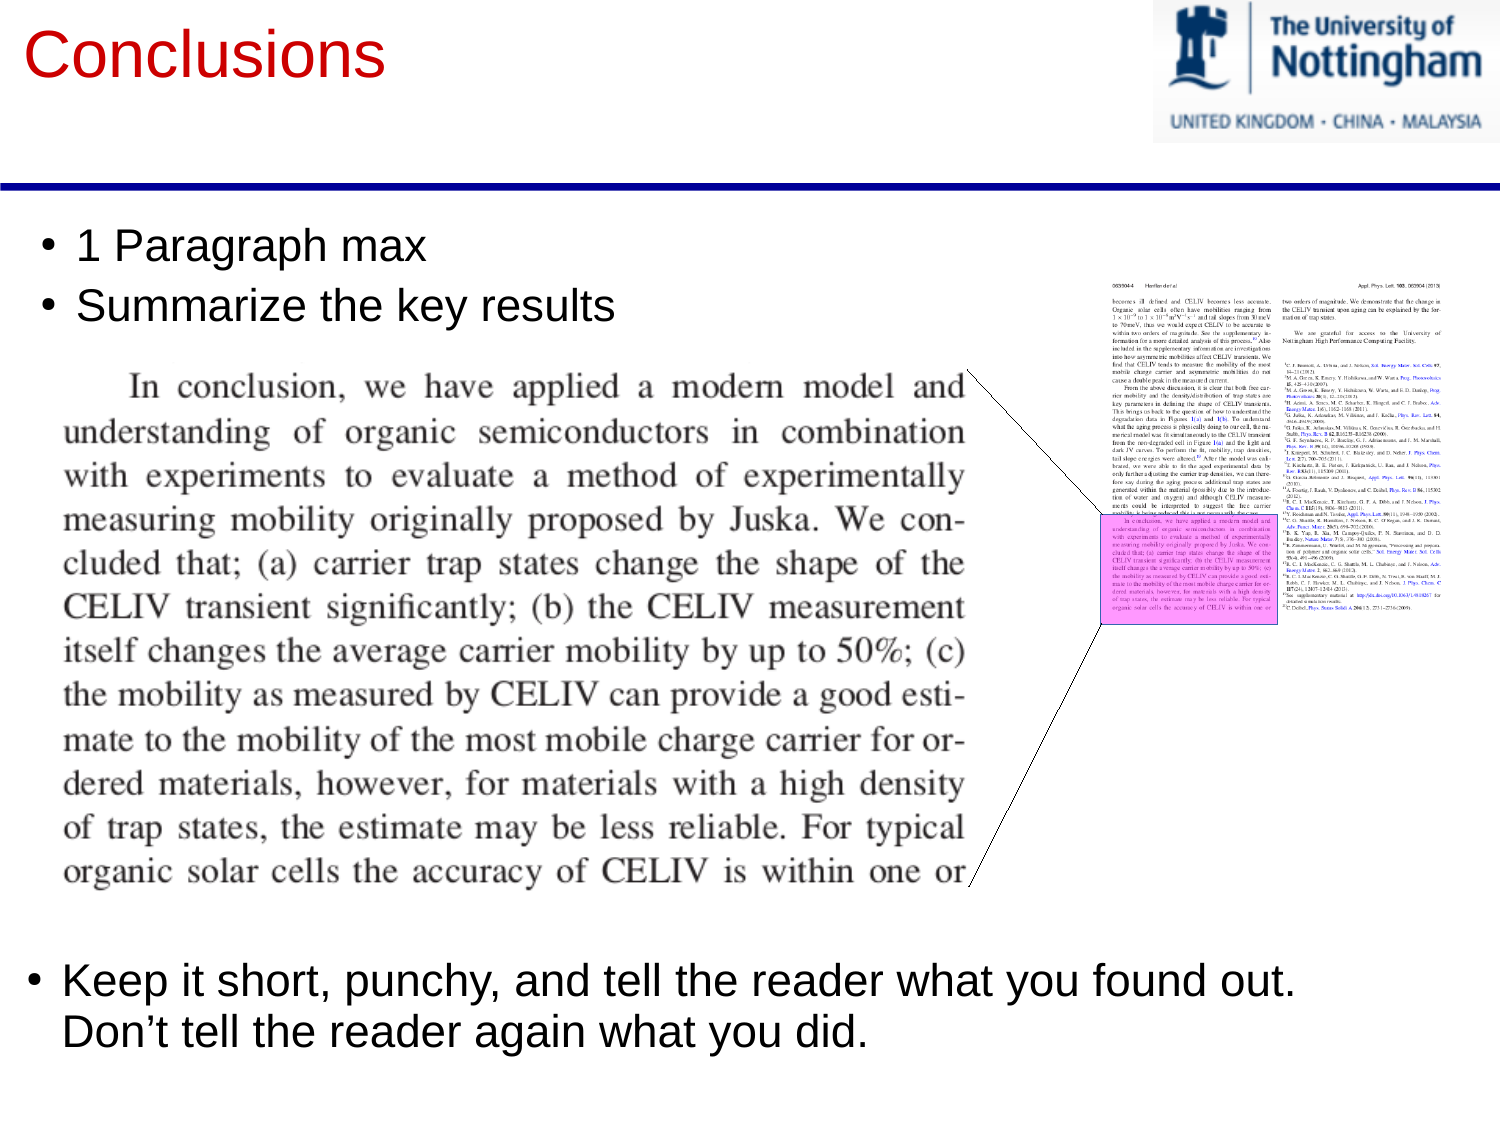

Conclusions
1 Paragraph max
Summarize the key results
Keep it short, punchy, and tell the reader what you found out. Don’t tell the reader again what you did.